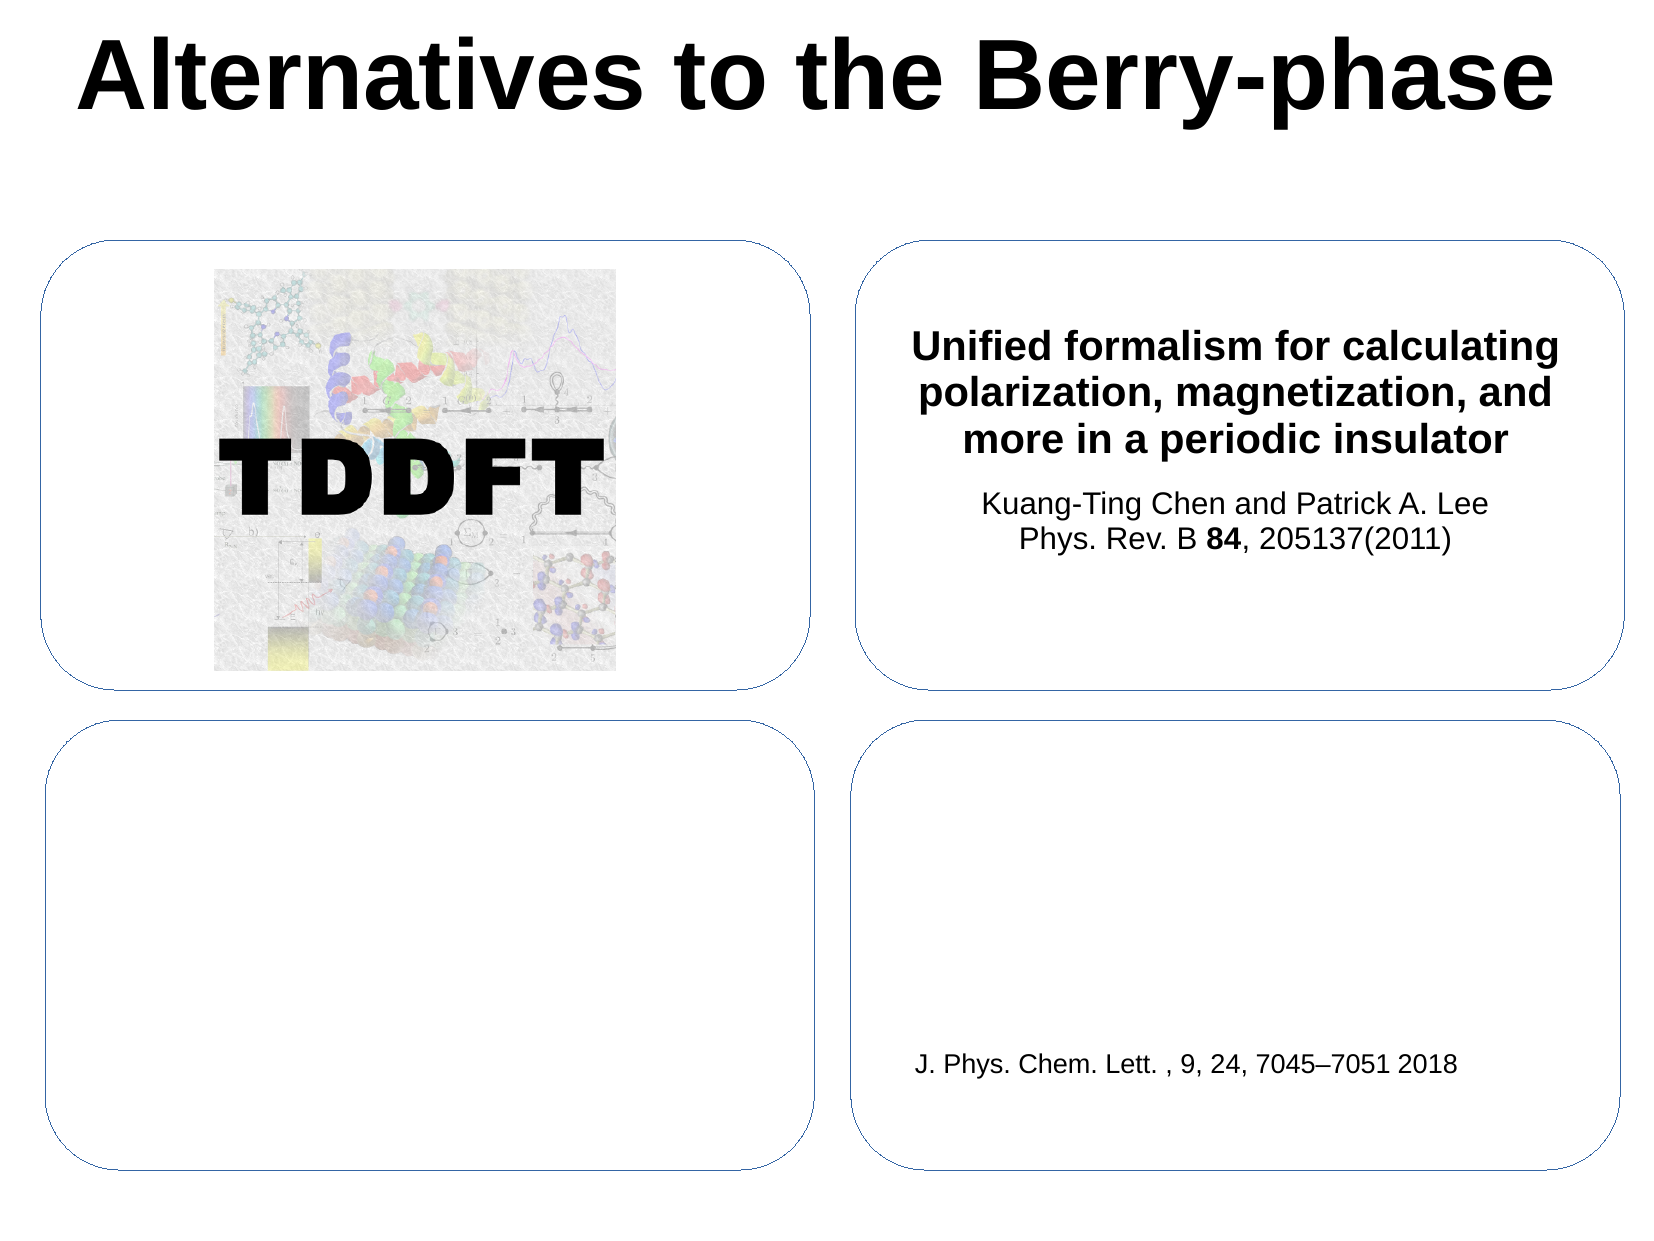

# Alternatives to the Berry-phase
Unified formalism for calculating polarization, magnetization, and more in a periodic insulator
Kuang-Ting Chen and Patrick A. Lee
Phys. Rev. B 84, 205137(2011)
J. Phys. Chem. Lett. , 9, 24, 7045–7051 2018